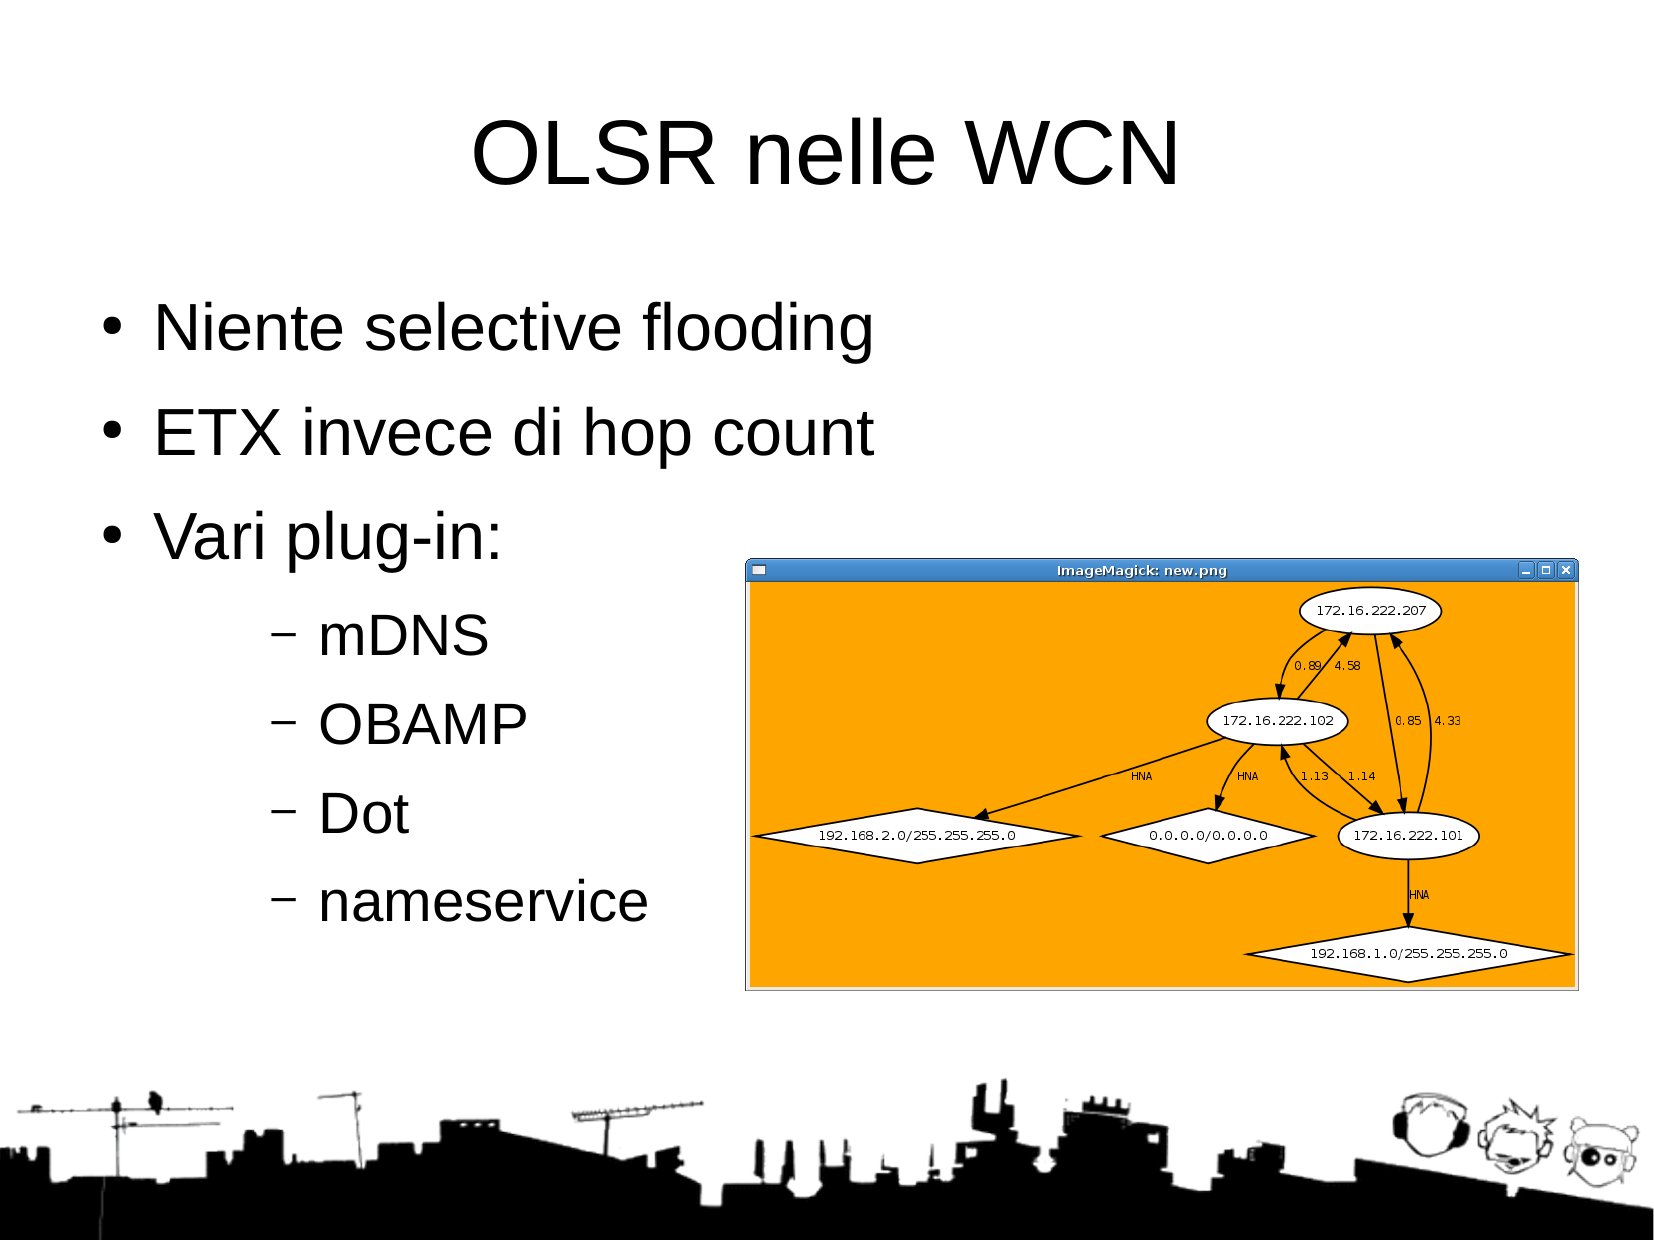

# OLSR nelle WCN
Niente selective flooding
ETX invece di hop count
Vari plug-in:
mDNS
OBAMP
Dot
nameservice